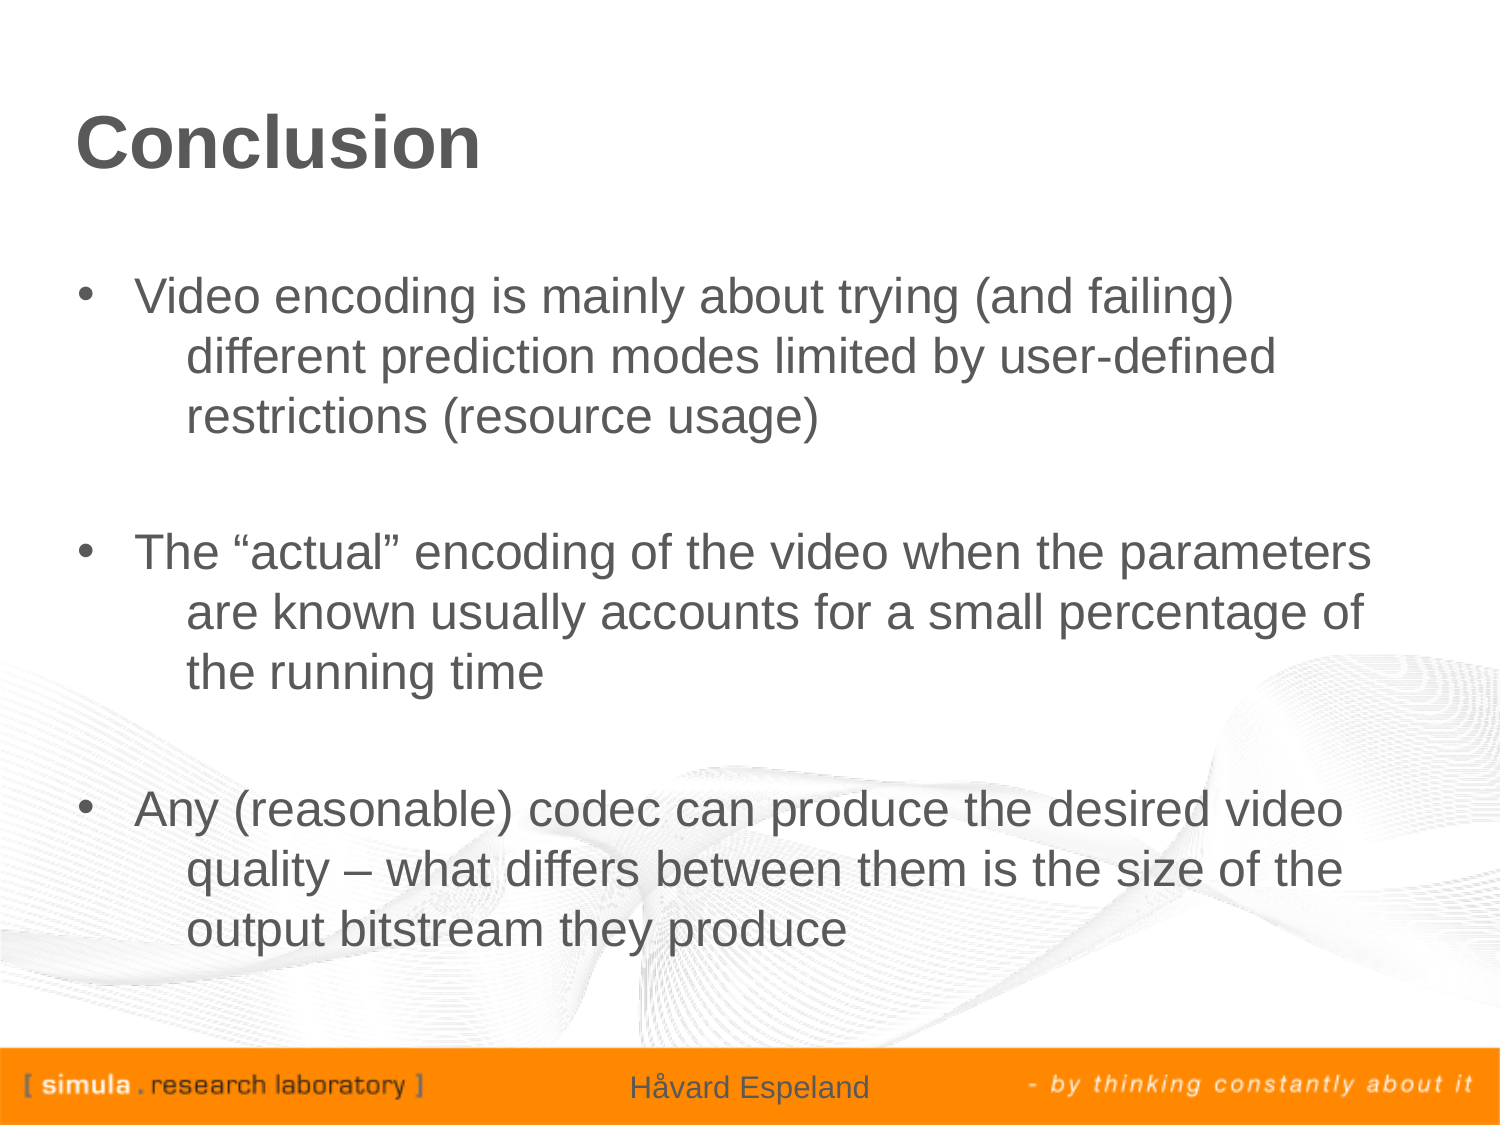

# Conclusion
Video encoding is mainly about trying (and failing) different prediction modes limited by user-defined restrictions (resource usage)
The “actual” encoding of the video when the parameters are known usually accounts for a small percentage of the running time
Any (reasonable) codec can produce the desired video quality – what differs between them is the size of the output bitstream they produce